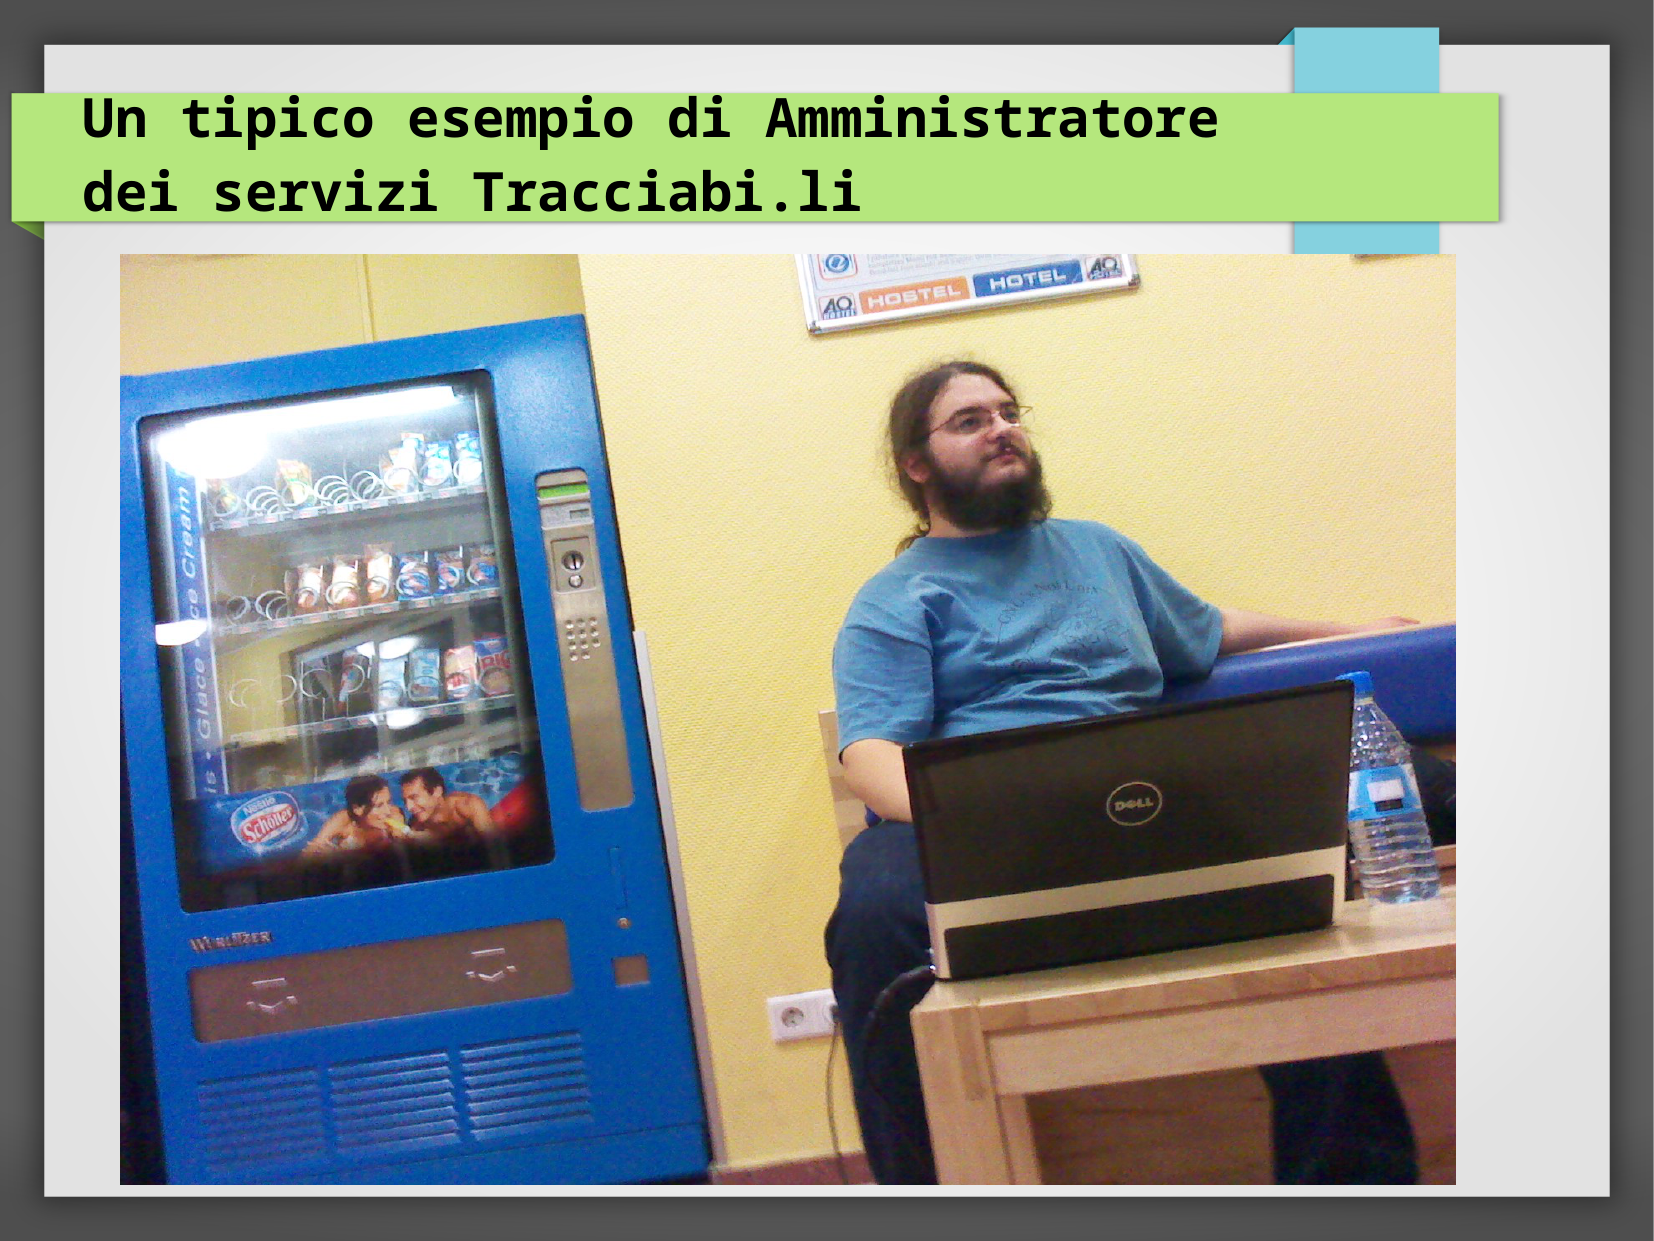

# Un tipico esempio di Amministratore dei servizi Tracciabi.li